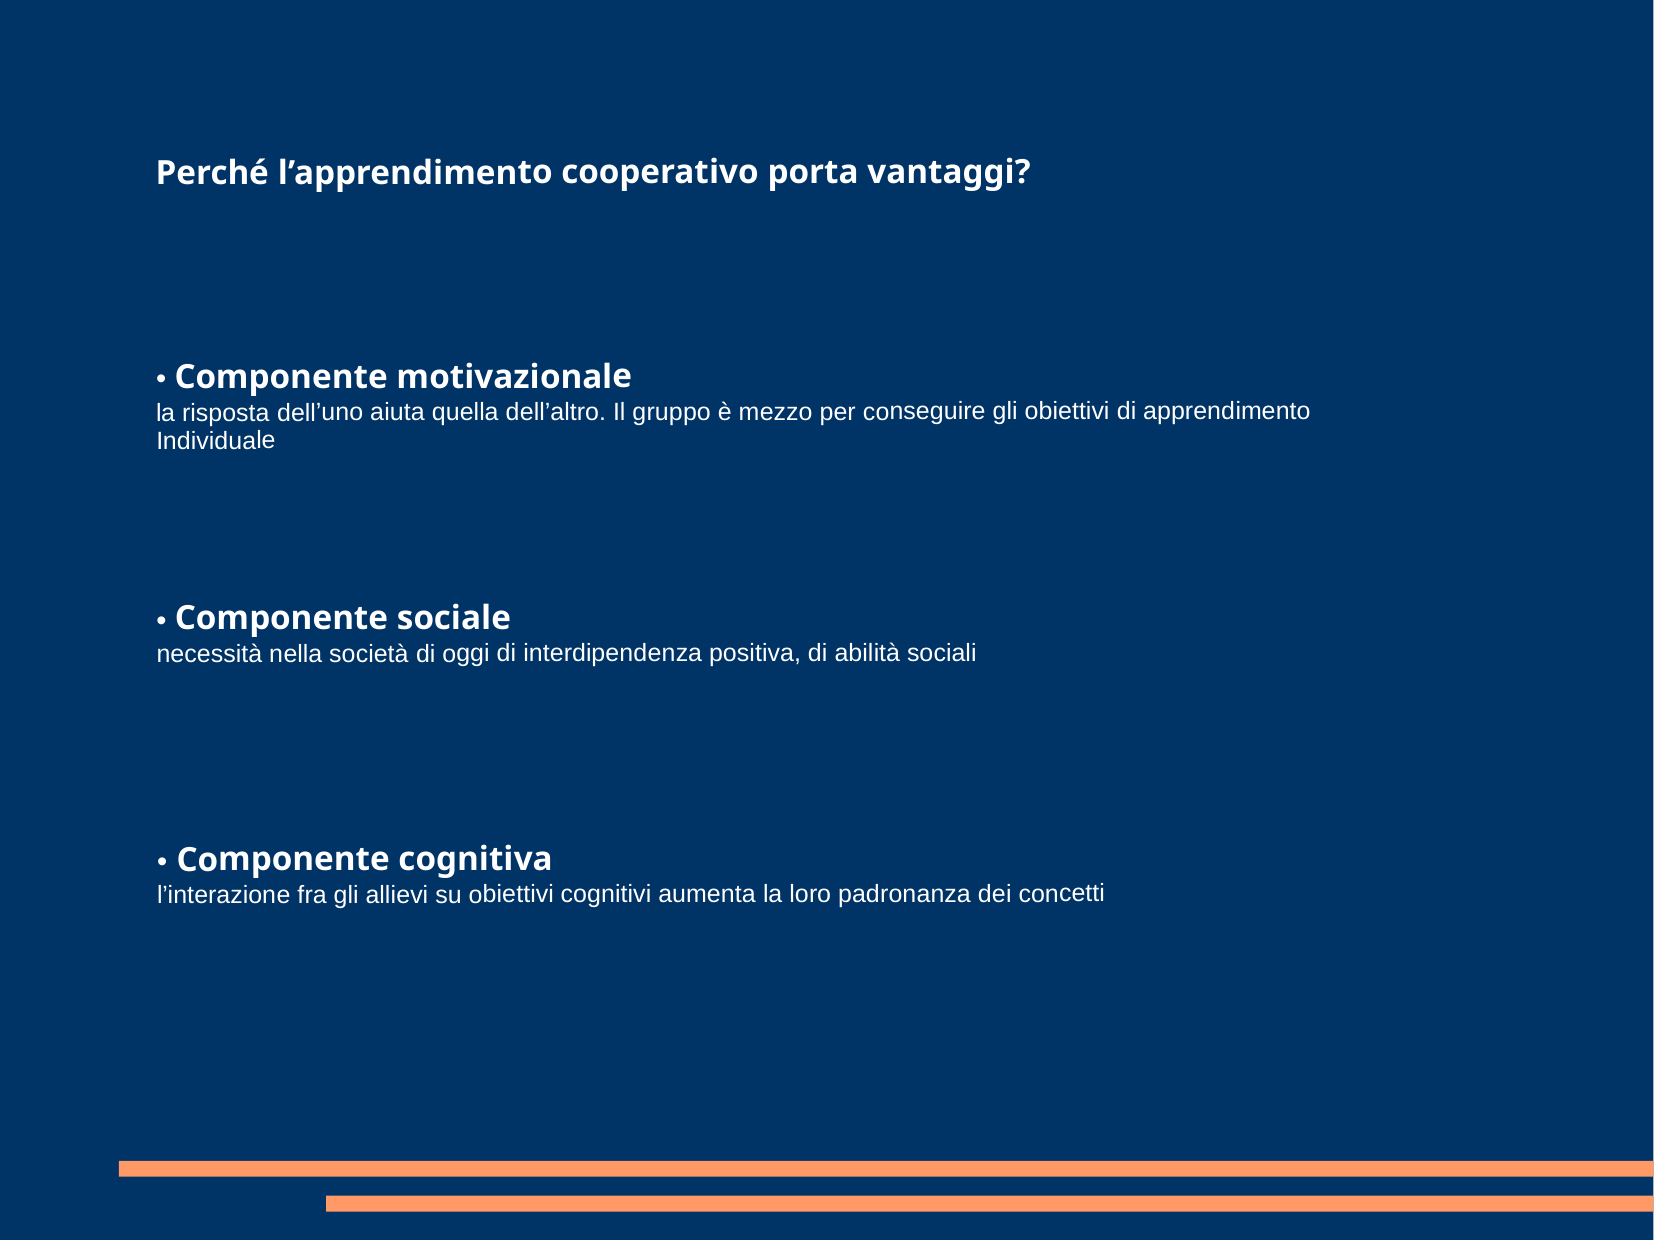

Perché l’apprendimento cooperativo porta vantaggi?
• Componente motivazionale
la risposta dell’uno aiuta quella dell’altro. Il gruppo è mezzo per conseguire gli obiettivi di apprendimento
Individuale
• Componente sociale
necessità nella società di oggi di interdipendenza positiva, di abilità sociali
• Componente cognitiva
l’interazione fra gli allievi su obiettivi cognitivi aumenta la loro padronanza dei concetti